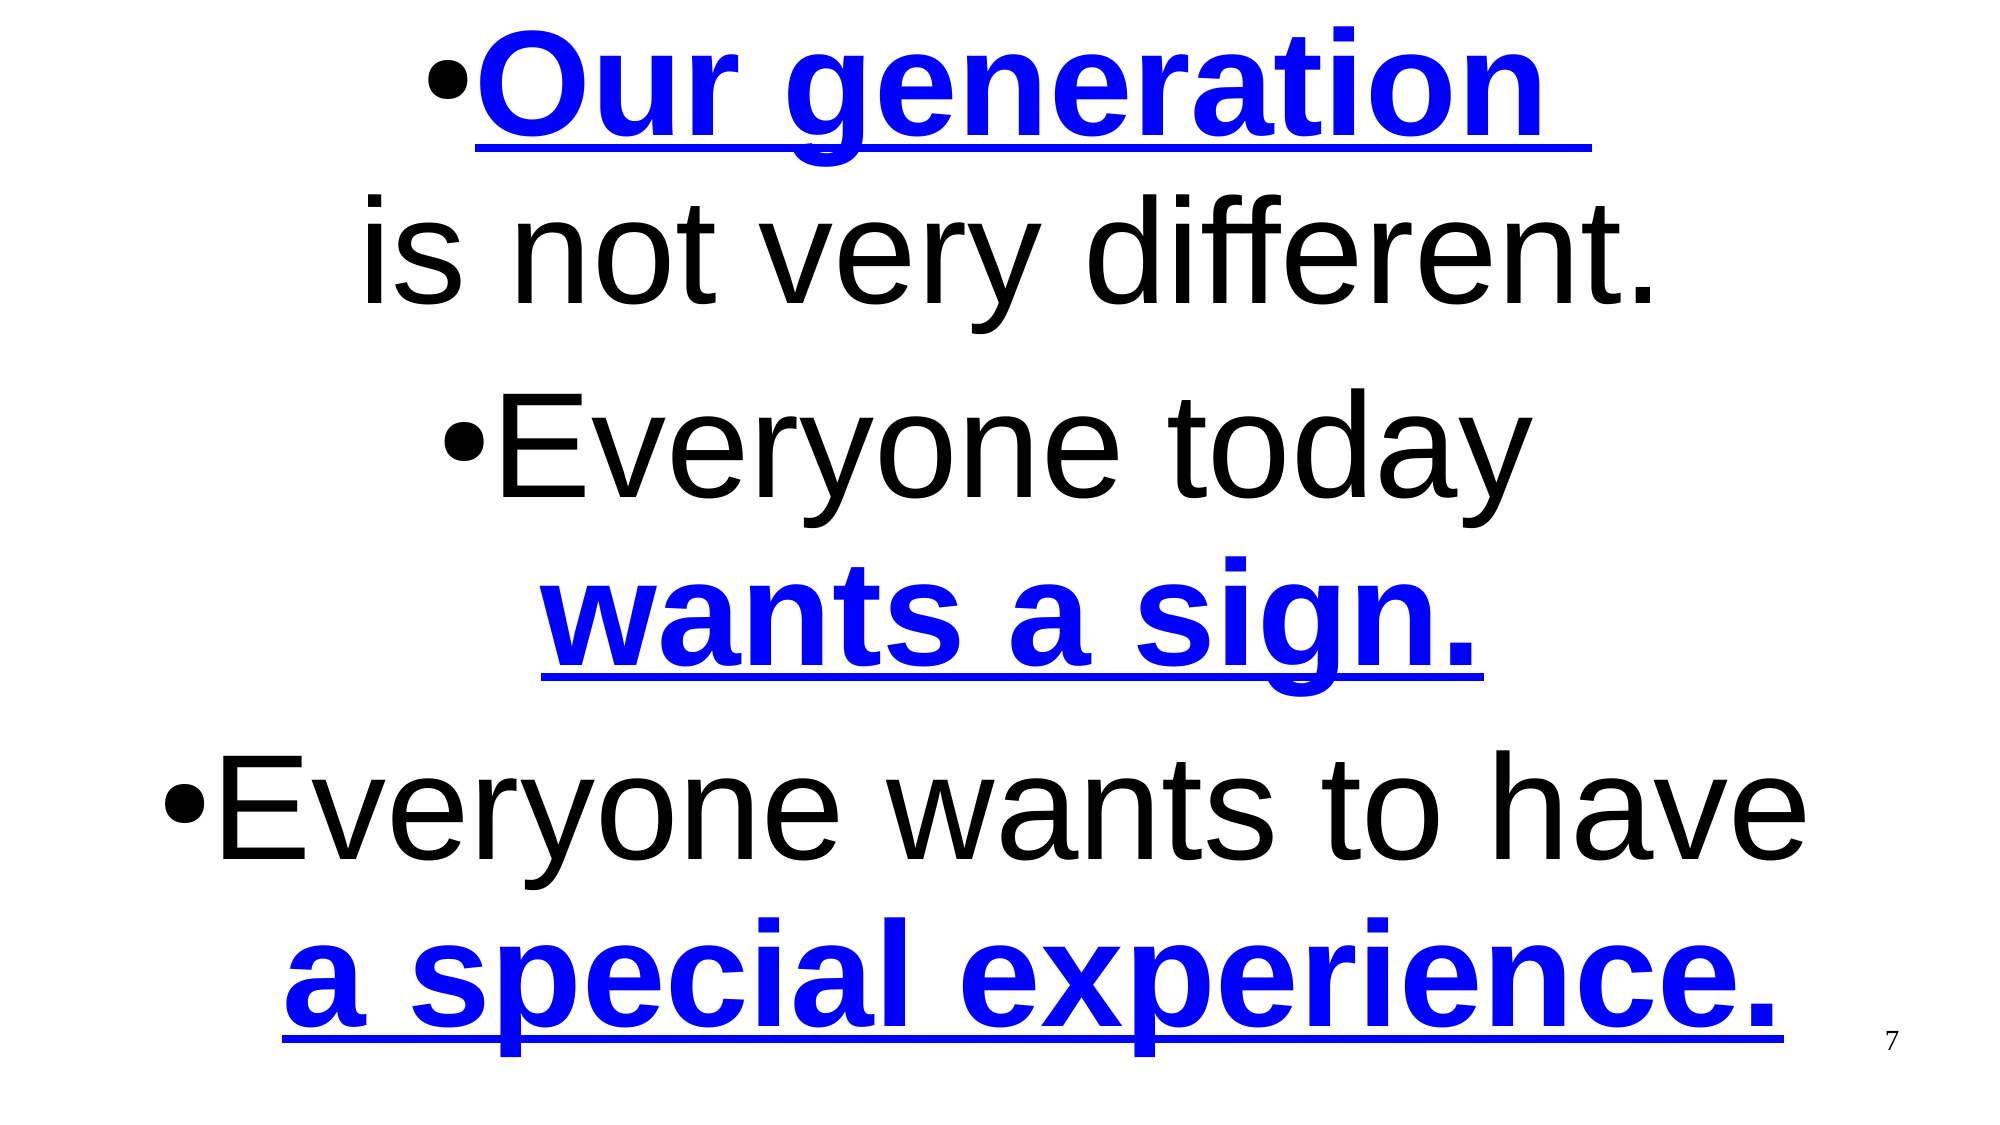

# Our generation is not very different.
Everyone today
wants a sign.
Everyone wants to have
a special experience.
7